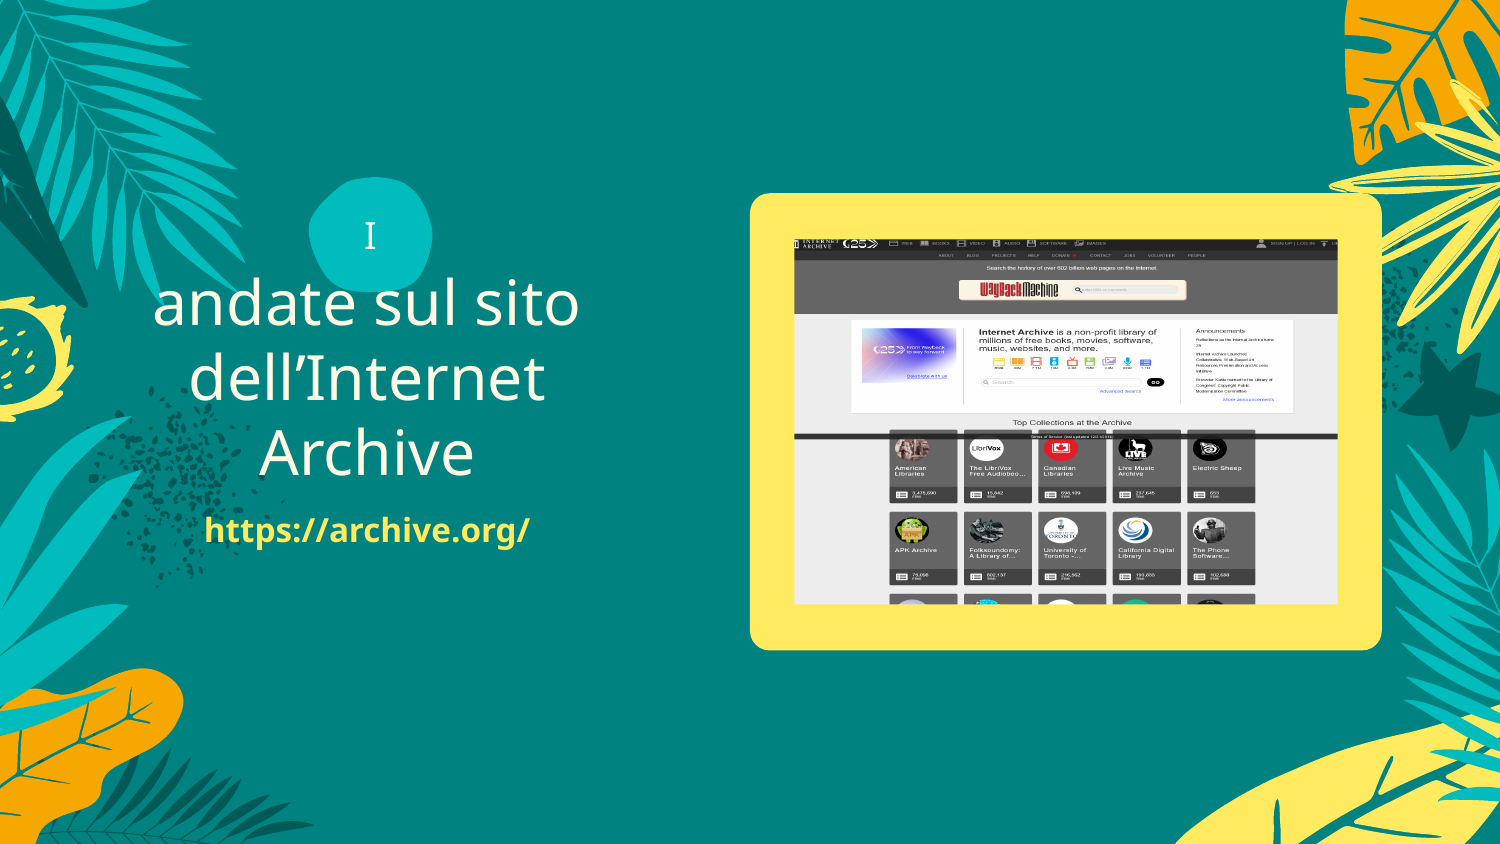

I
# andate sul sito dell’Internet Archive
https://archive.org/